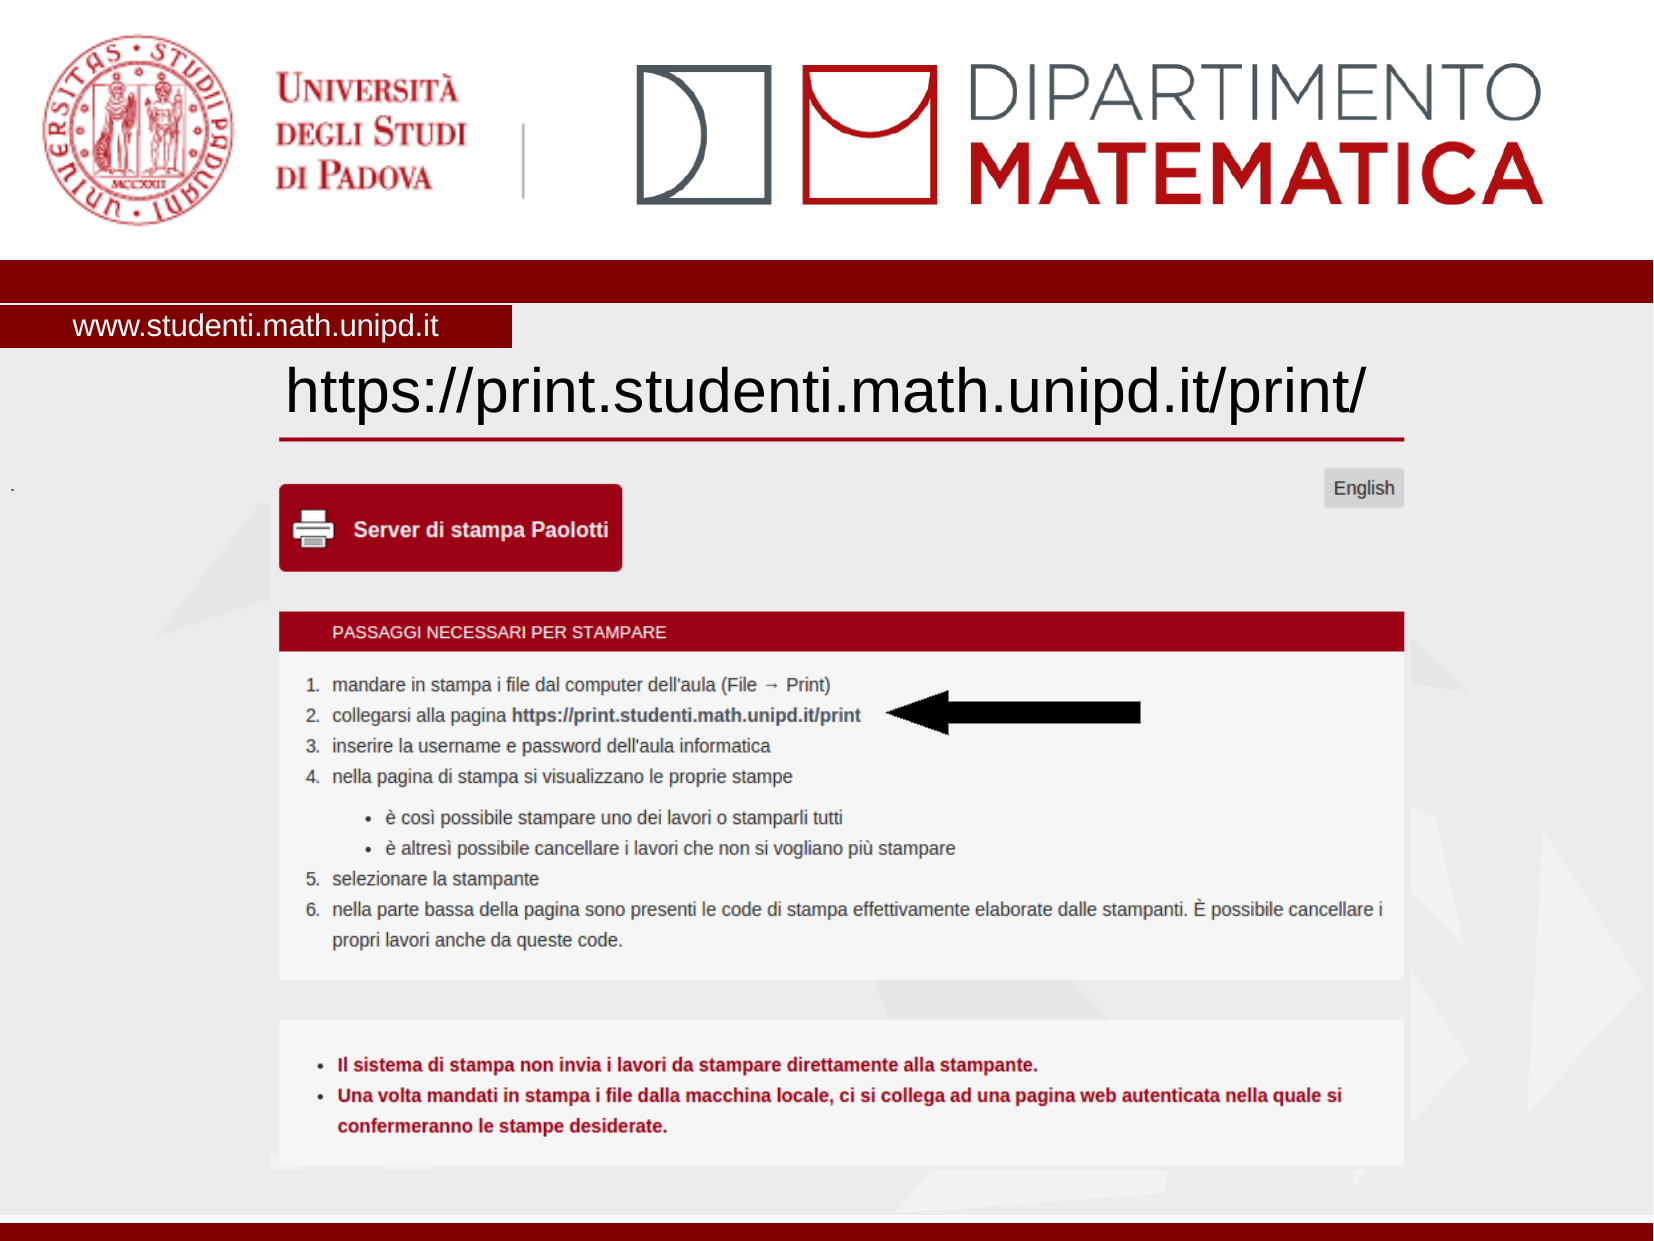

| |
| --- |
www.studenti.math.unipd.it
https://print.studenti.math.unipd.it/print/
| |
| --- |